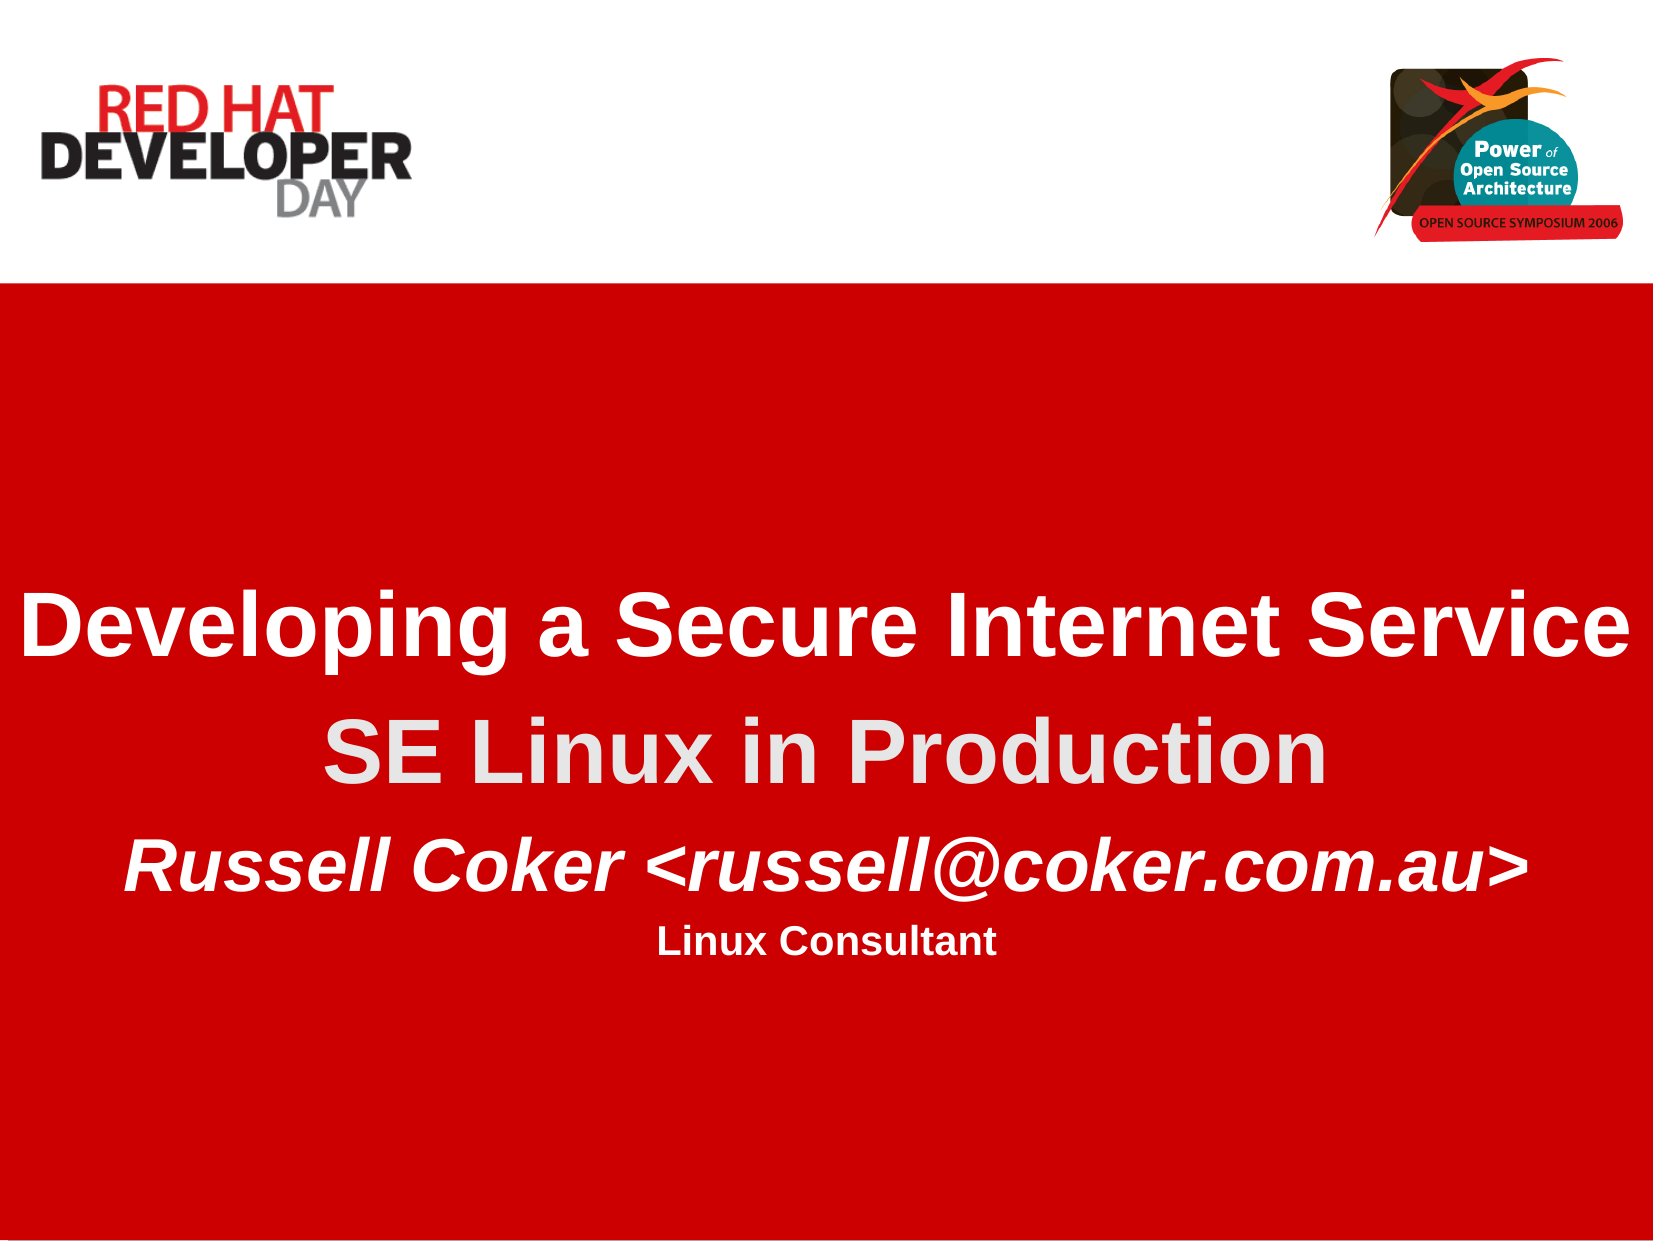

# Developing a Secure Internet Service SE Linux in Production Russell Coker <russell@coker.com.au> Linux Consultant